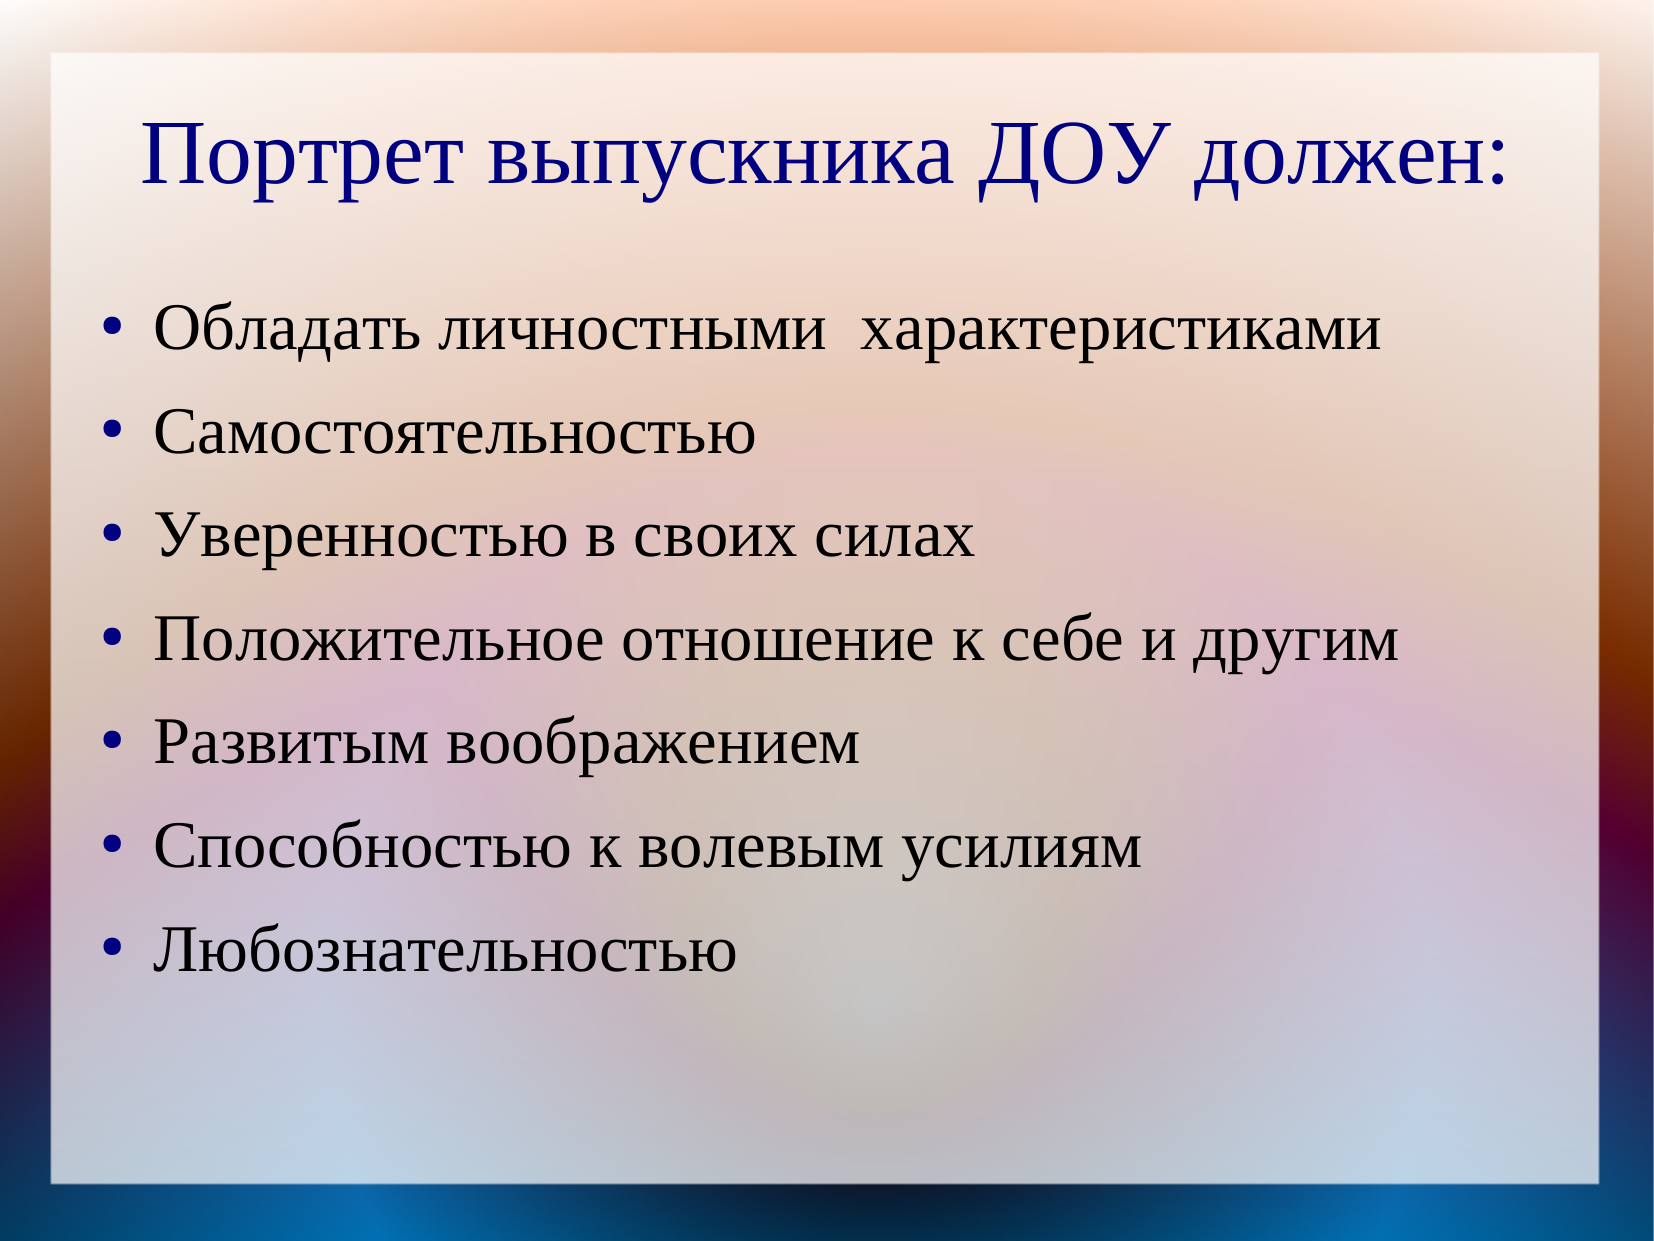

# Портрет выпускника ДОУ должен:
Обладать личностными характеристиками
Самостоятельностью
Уверенностью в своих силах
Положительное отношение к себе и другим
Развитым воображением
Способностью к волевым усилиям
Любознательностью